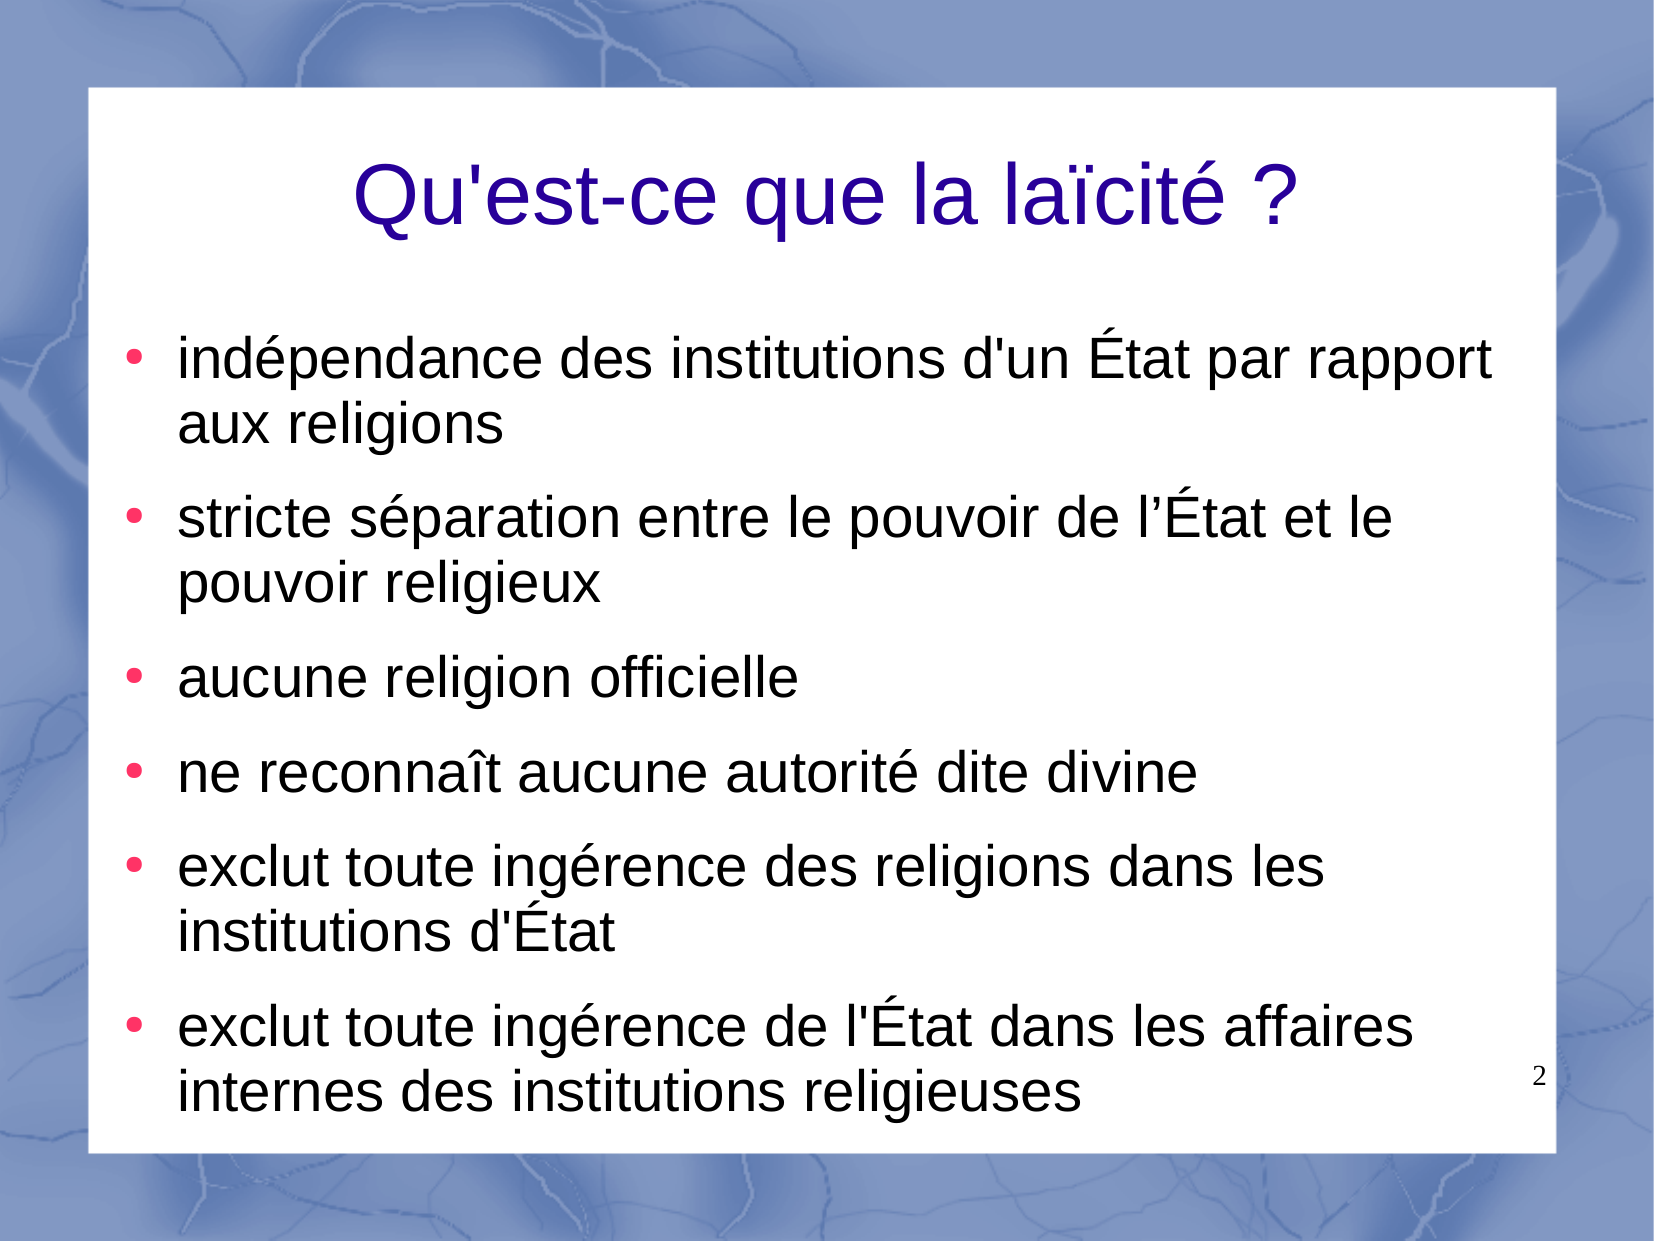

# Qu'est-ce que la laïcité ?
indépendance des institutions d'un État par rapport aux religions
stricte séparation entre le pouvoir de l’État et le pouvoir religieux
aucune religion officielle
ne reconnaît aucune autorité dite divine
exclut toute ingérence des religions dans les institutions d'État
exclut toute ingérence de l'État dans les affaires internes des institutions religieuses
2